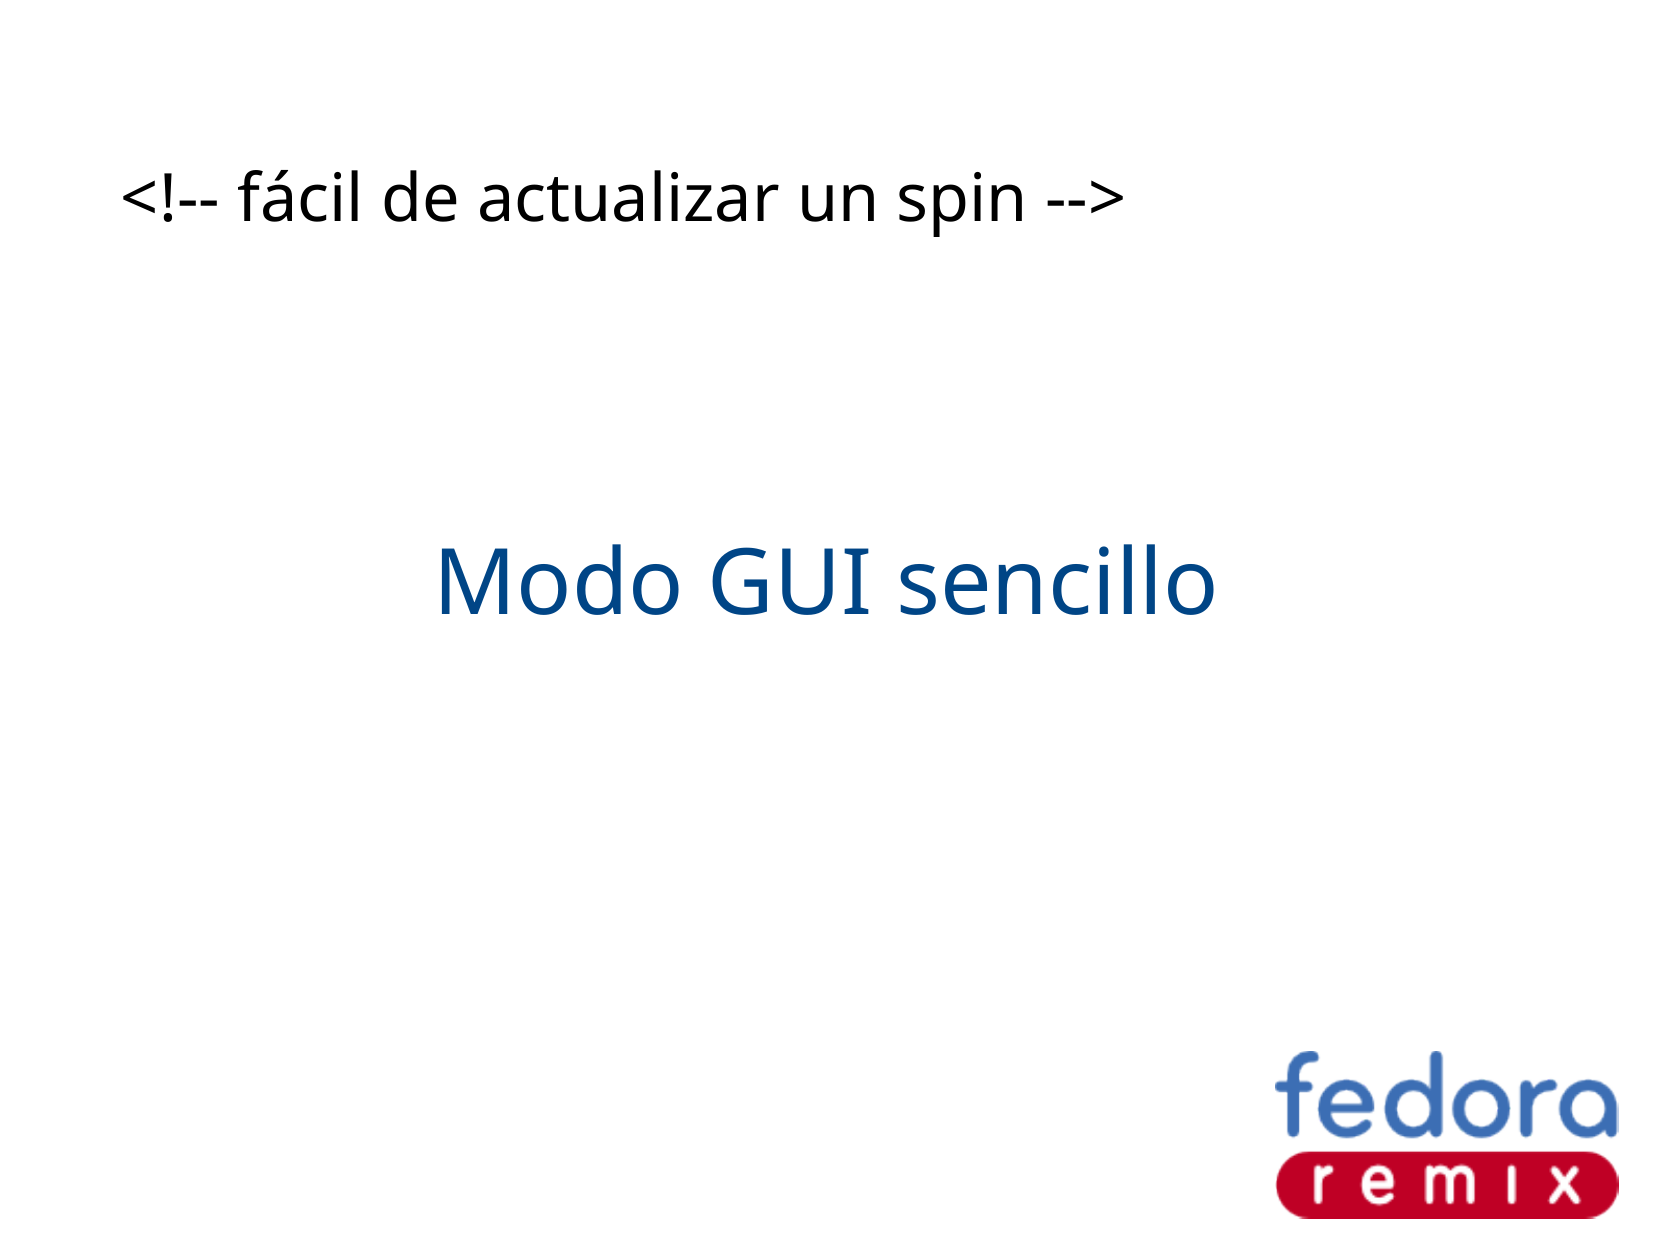

# Modo GUI sencillo
<!-- fácil de actualizar un spin -->